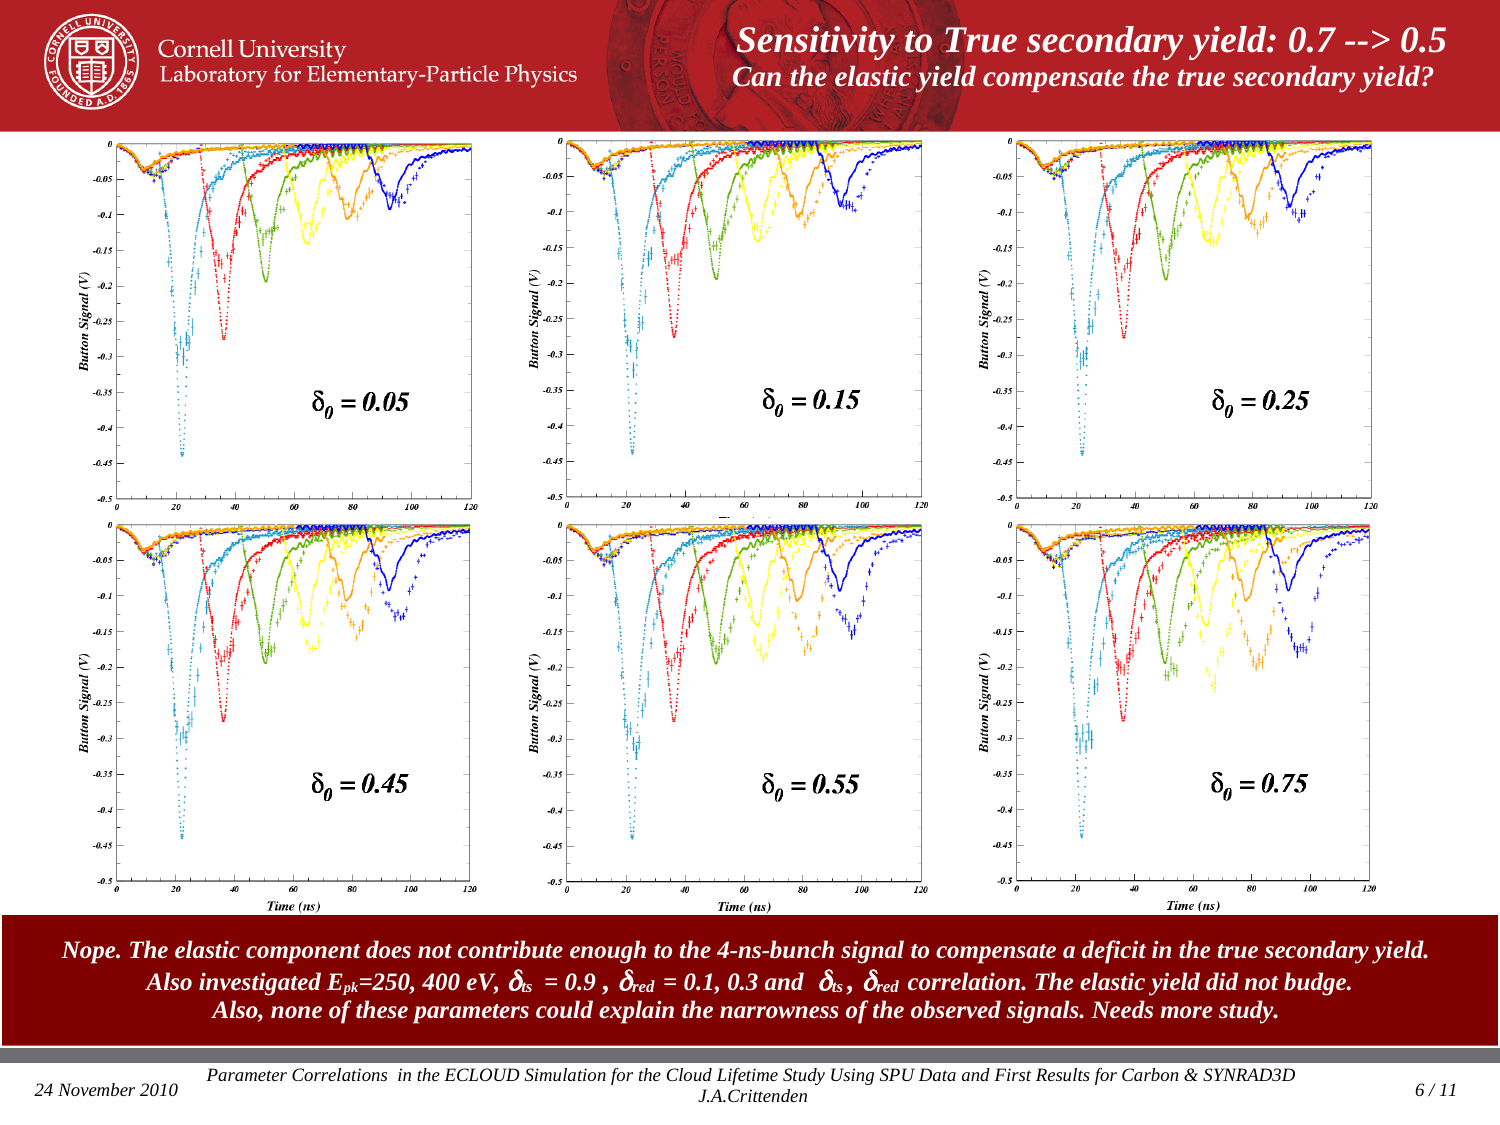

Sensitivity to True secondary yield: 0.7 --> 0.5
Can the elastic yield compensate the true secondary yield?
Nope. The elastic component does not contribute enough to the 4-ns-bunch signal to compensate a deficit in the true secondary yield.
Also investigated Epk=250, 400 eV, dts = 0.9 , dred = 0.1, 0.3 and dts , dred correlation. The elastic yield did not budge.
Also, none of these parameters could explain the narrowness of the observed signals. Needs more study.